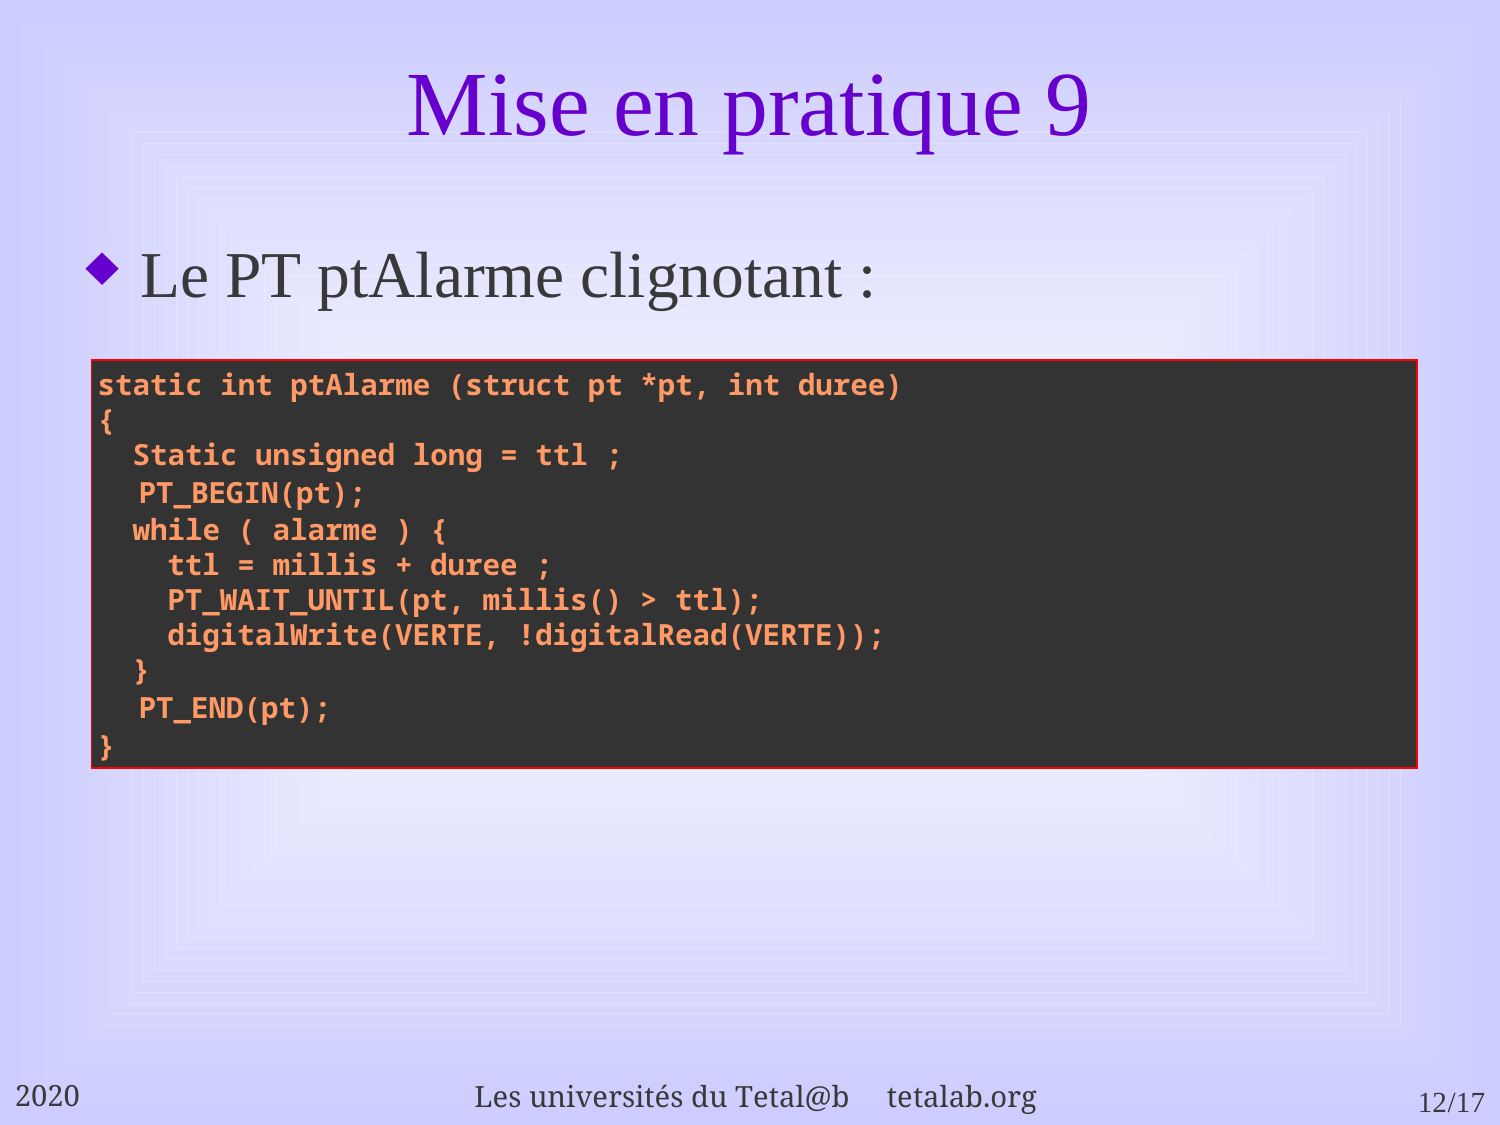

# Mise en pratique 9
Le PT ptAlarme clignotant :
static int ptAlarme (struct pt *pt, int duree)
{
 Static unsigned long = ttl ;
 PT_BEGIN(pt);
 while ( alarme ) {
 ttl = millis + duree ;
 PT_WAIT_UNTIL(pt, millis() > ttl);
 digitalWrite(VERTE, !digitalRead(VERTE));
 }
 PT_END(pt);
}
2020
Les universités du Tetal@b tetalab.org
12